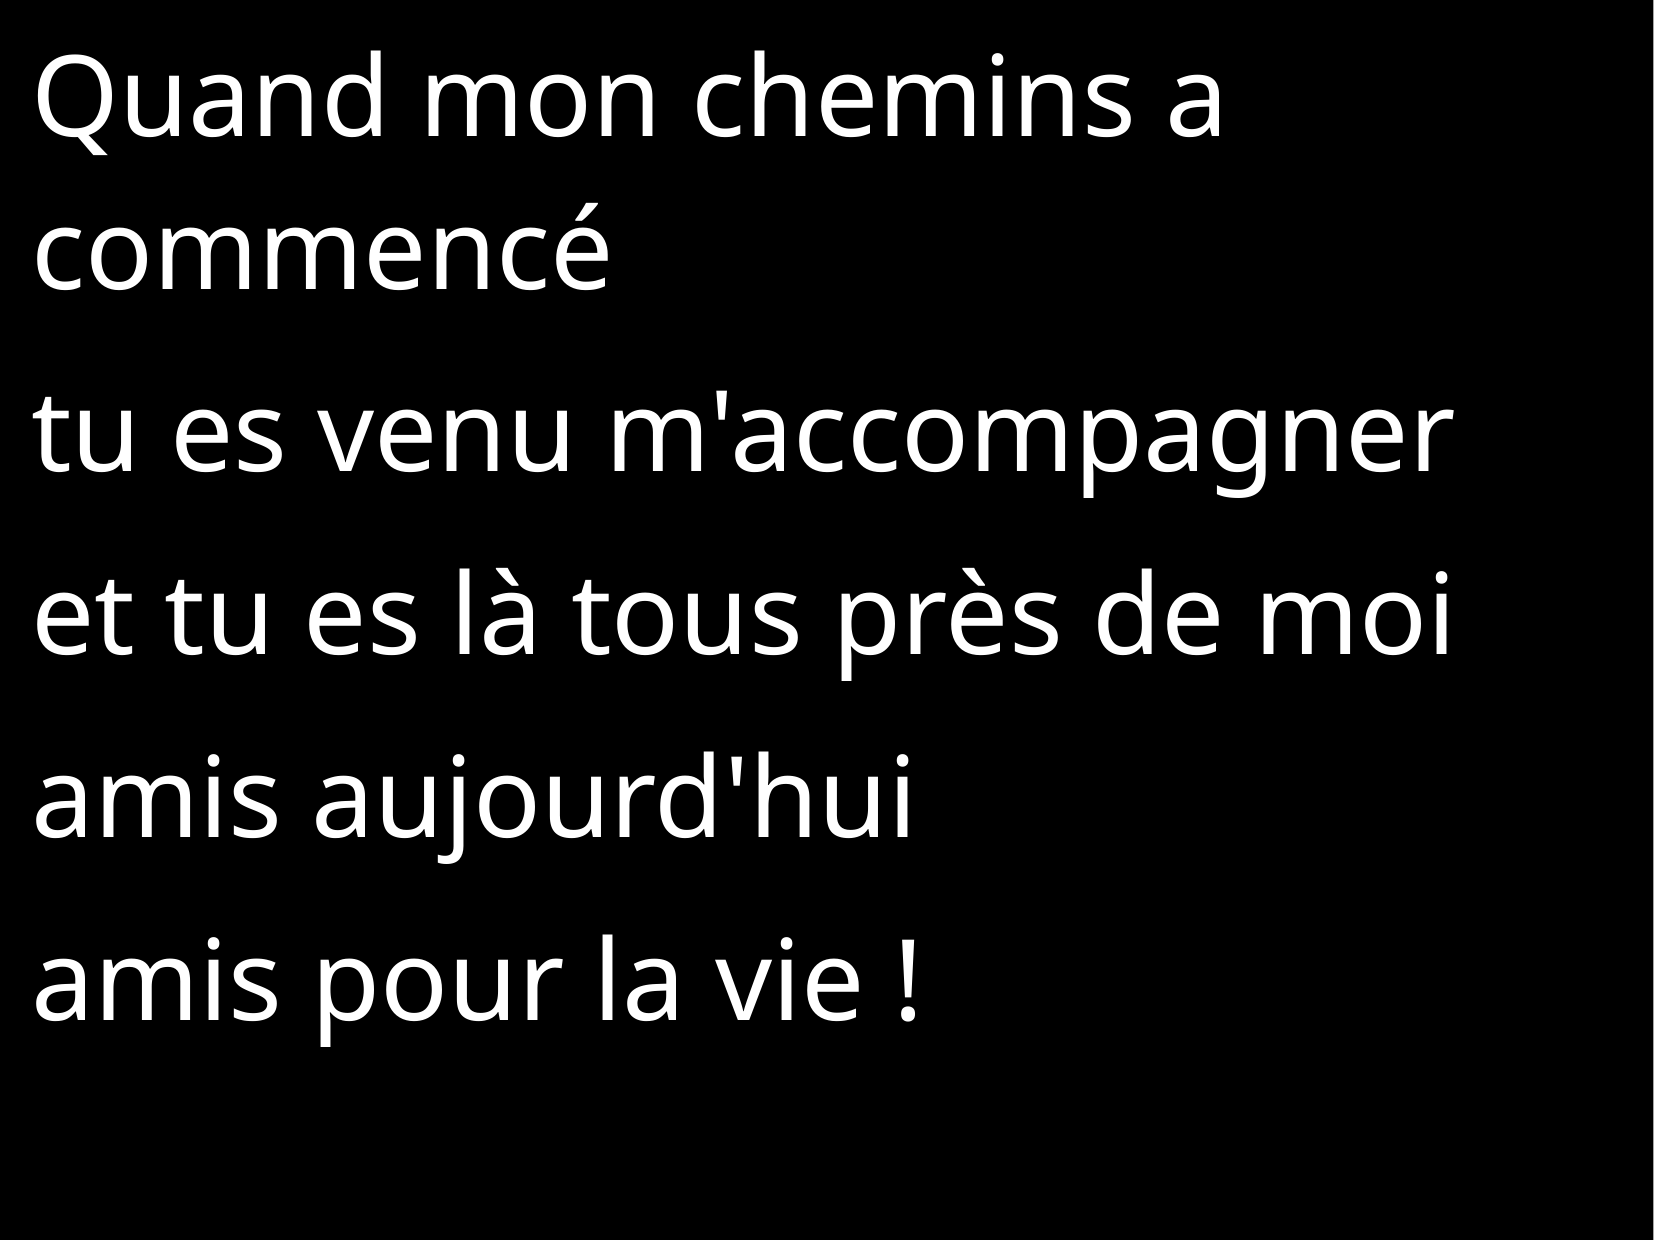

# Quand mon chemins a commencé
tu es venu m'accompagner
et tu es là tous près de moi
amis aujourd'hui
amis pour la vie !